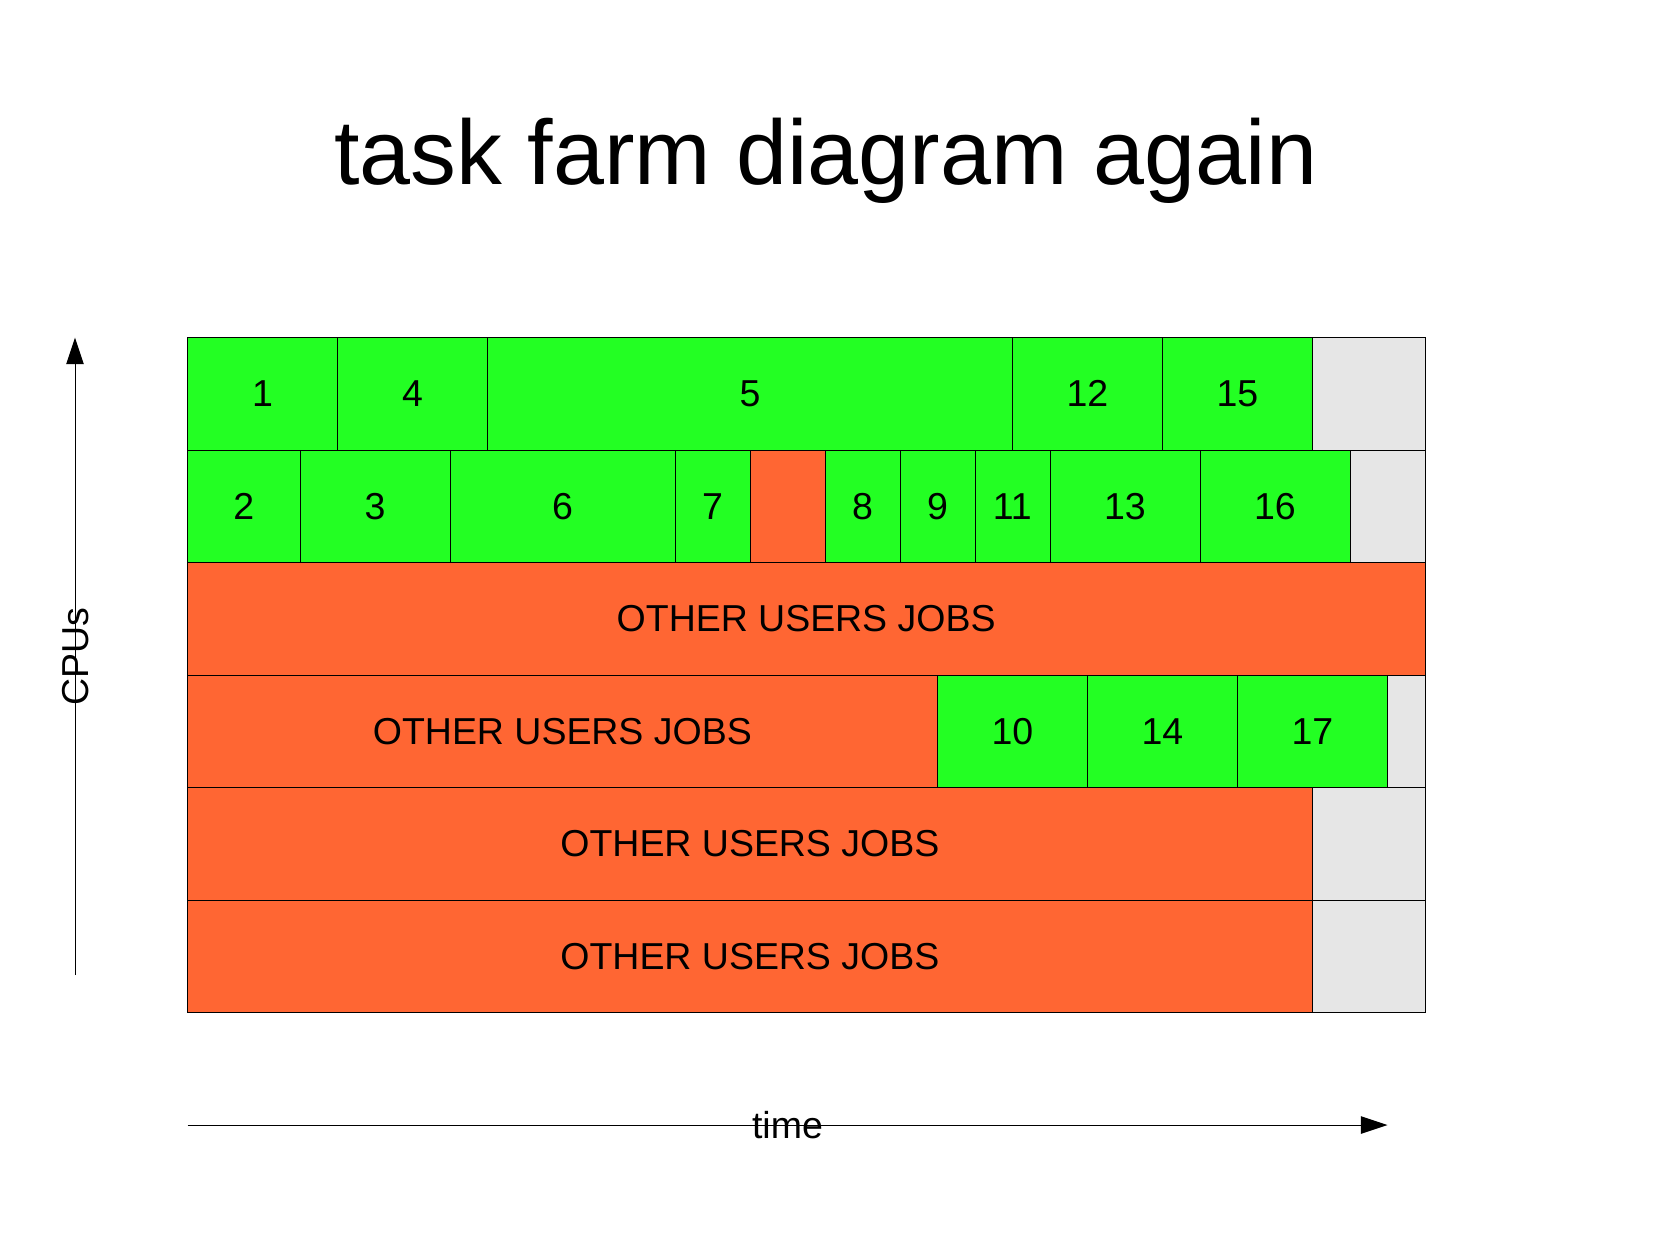

# task farm diagram again
CPUs
1
4
5
12
15
2
3
6
7
8
9
11
13
16
13
OTHER USERS JOBS
OTHER USERS JOBS
10
14
17
OTHER USERS JOBS
OTHER USERS JOBS
time